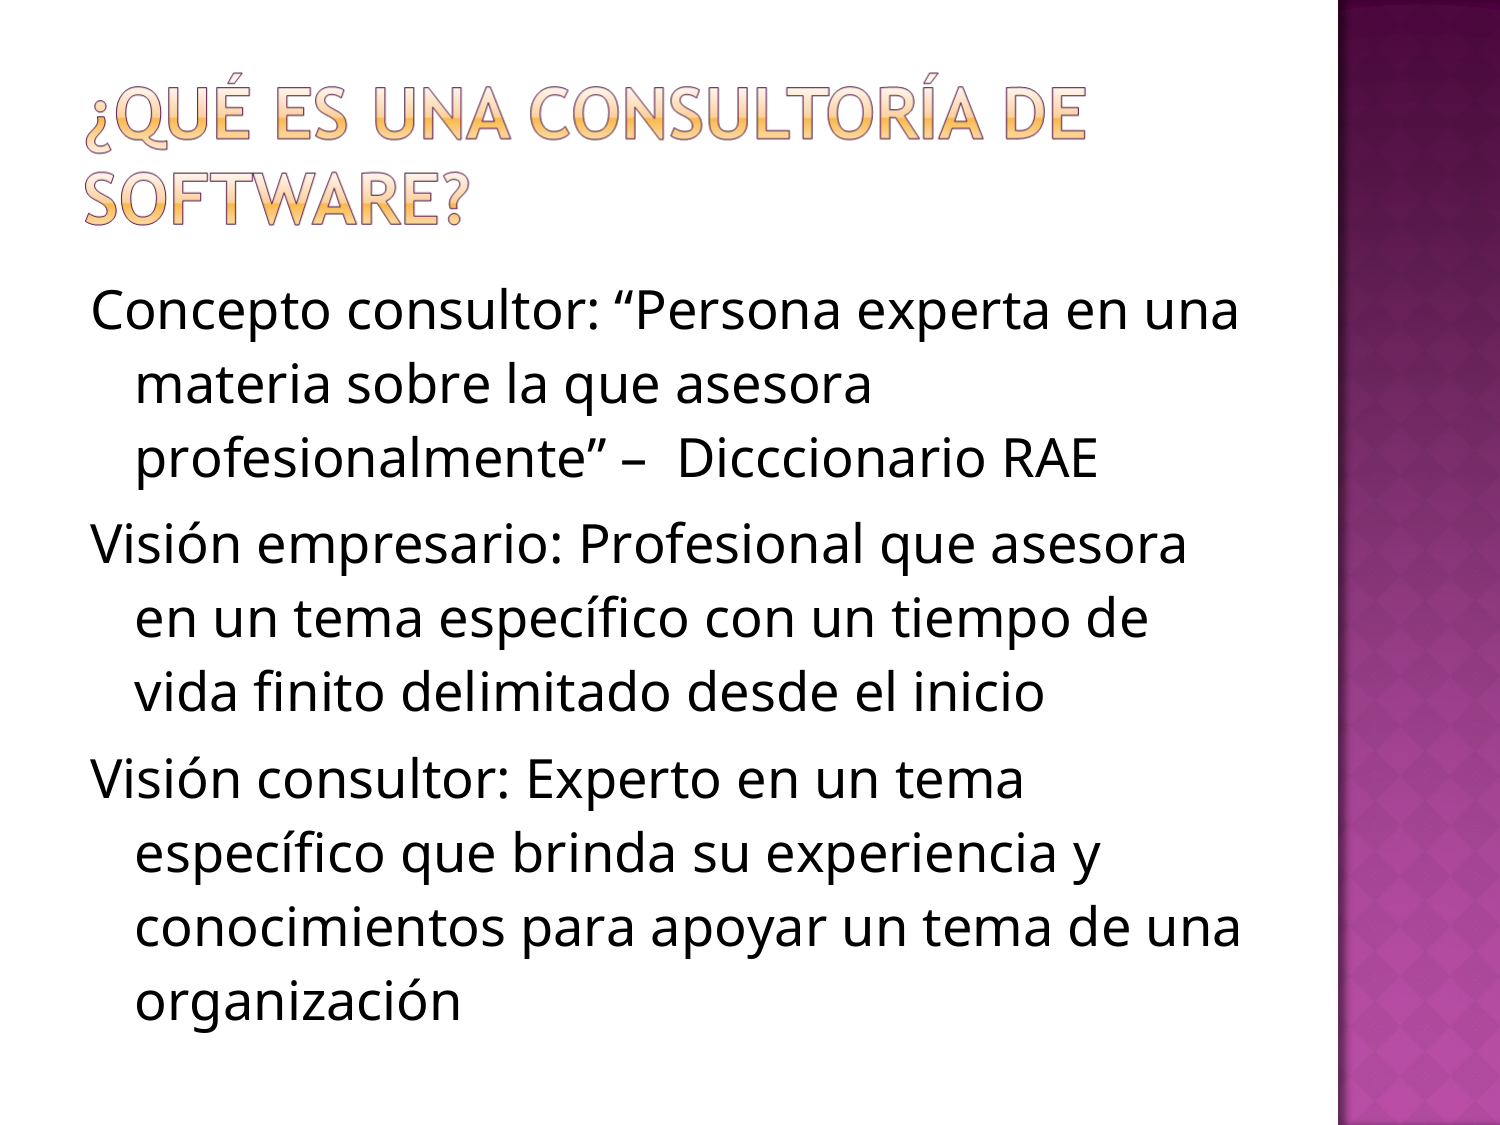

# Concepto consultor: “Persona experta en una materia sobre la que asesora profesionalmente” – Dicccionario RAE
Visión empresario: Profesional que asesora en un tema específico con un tiempo de vida finito delimitado desde el inicio
Visión consultor: Experto en un tema específico que brinda su experiencia y conocimientos para apoyar un tema de una organización